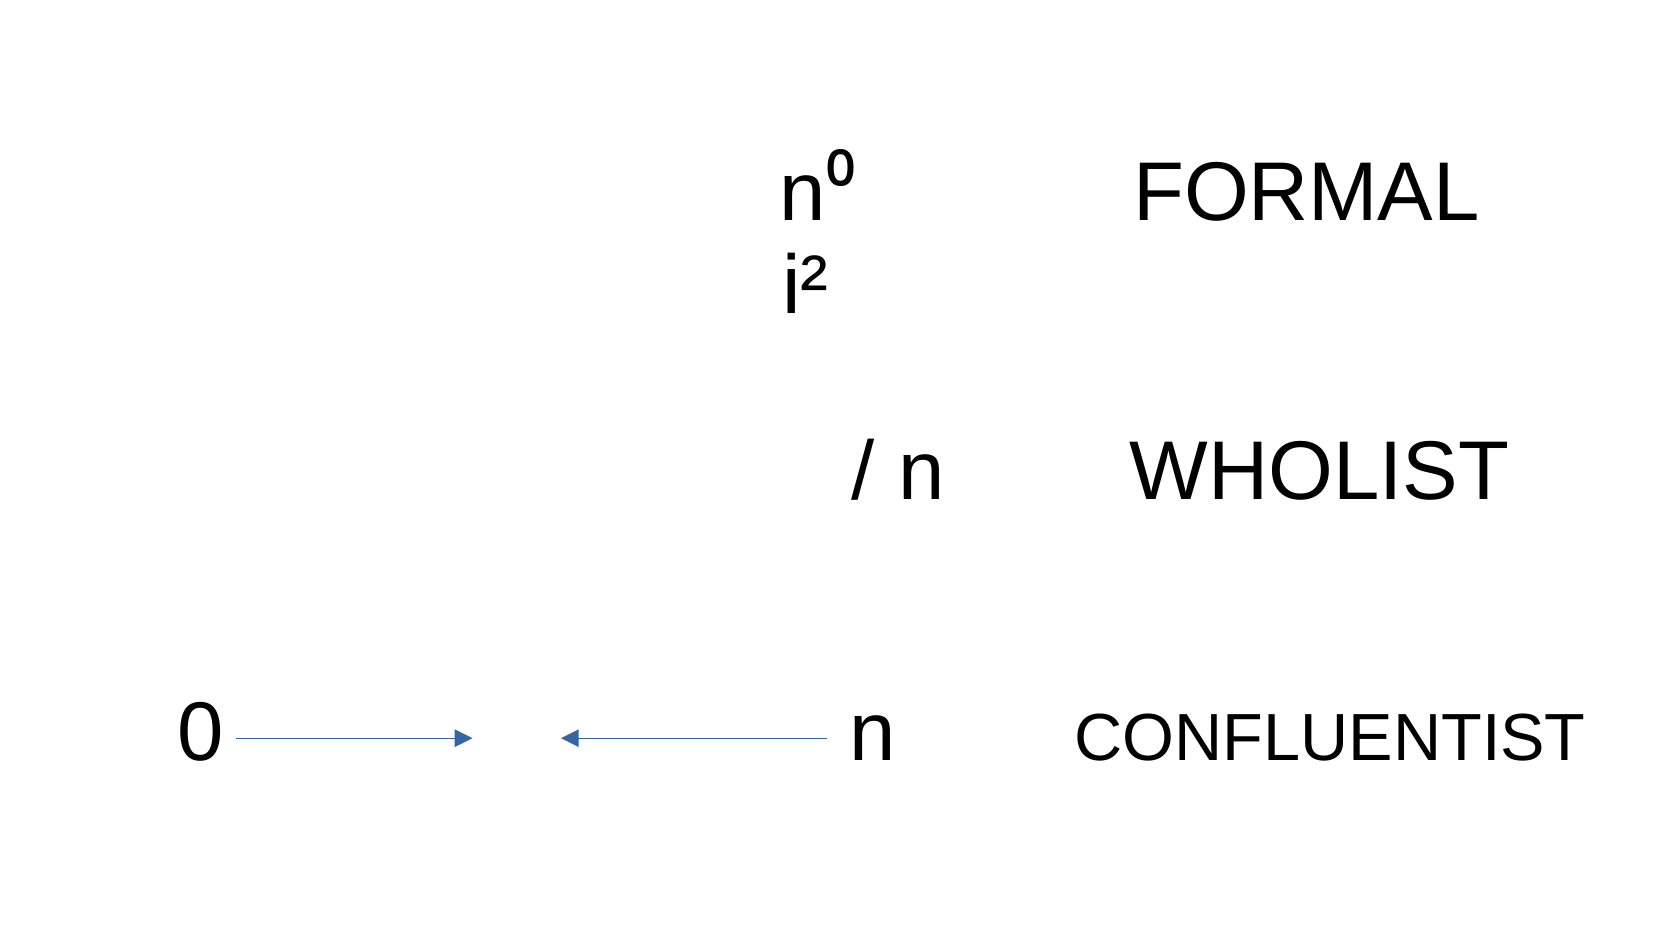

n⁰ FORMAL
 i²
 / n WHOLIST
 0 n CONFLUENTIST